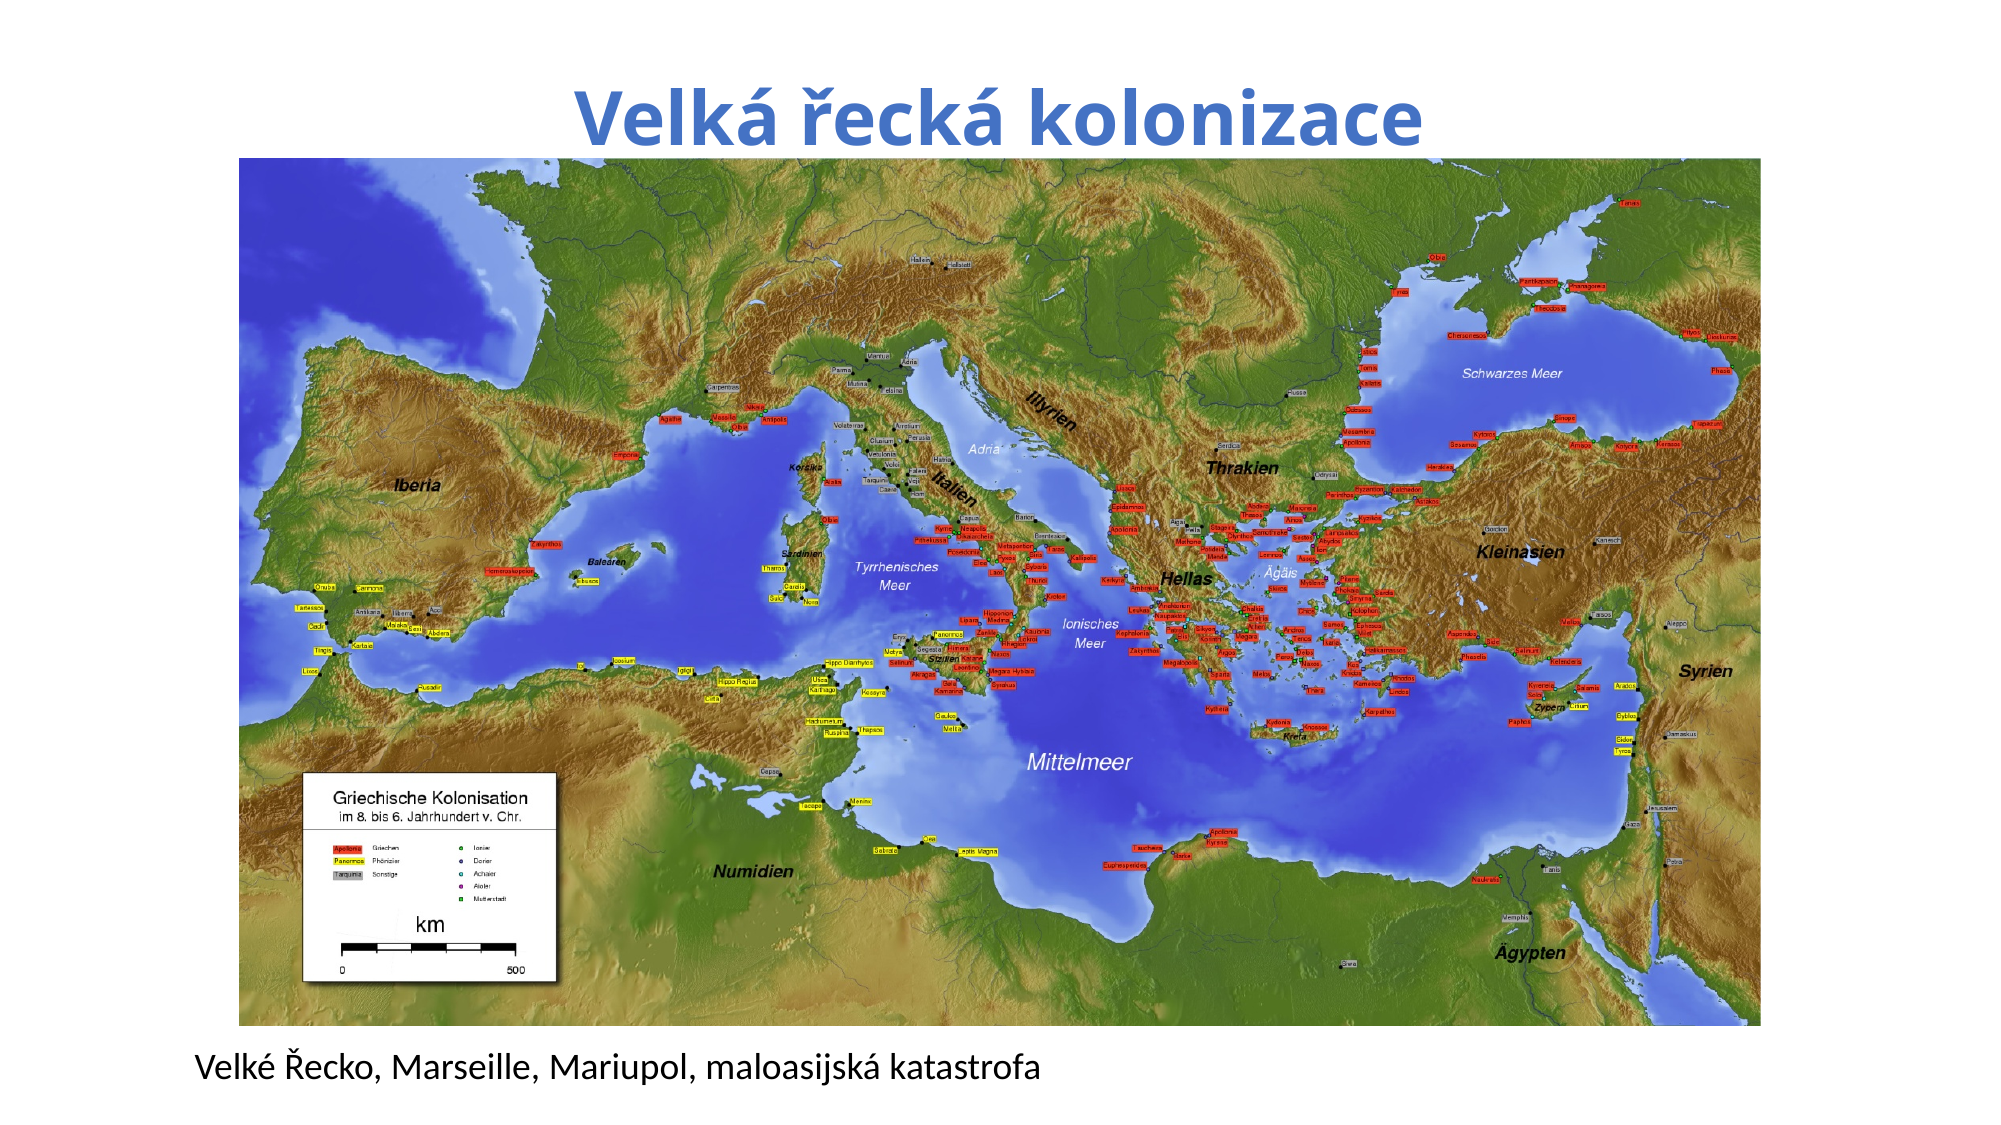

# Velká řecká kolonizace
Velké Řecko, Marseille, Mariupol, maloasijská katastrofa